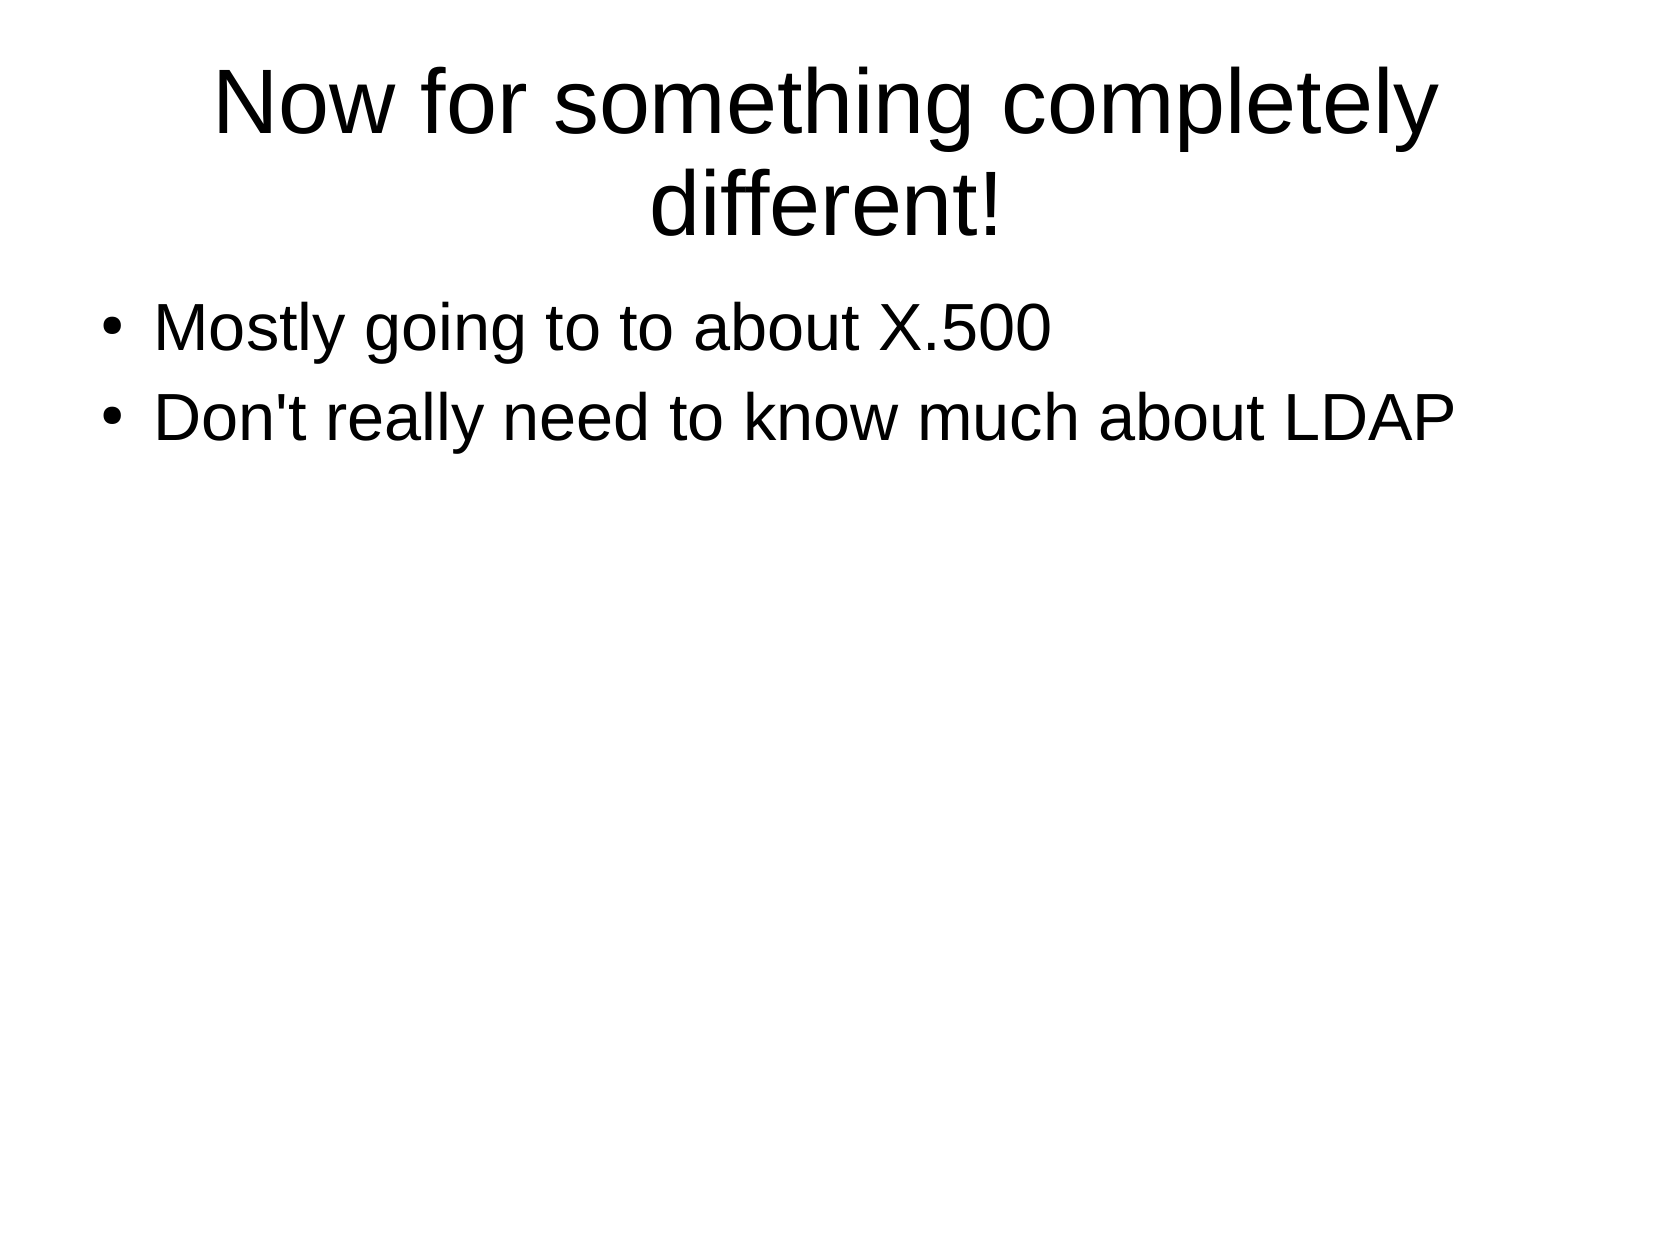

# Now for something completely different!
Mostly going to to about X.500
Don't really need to know much about LDAP